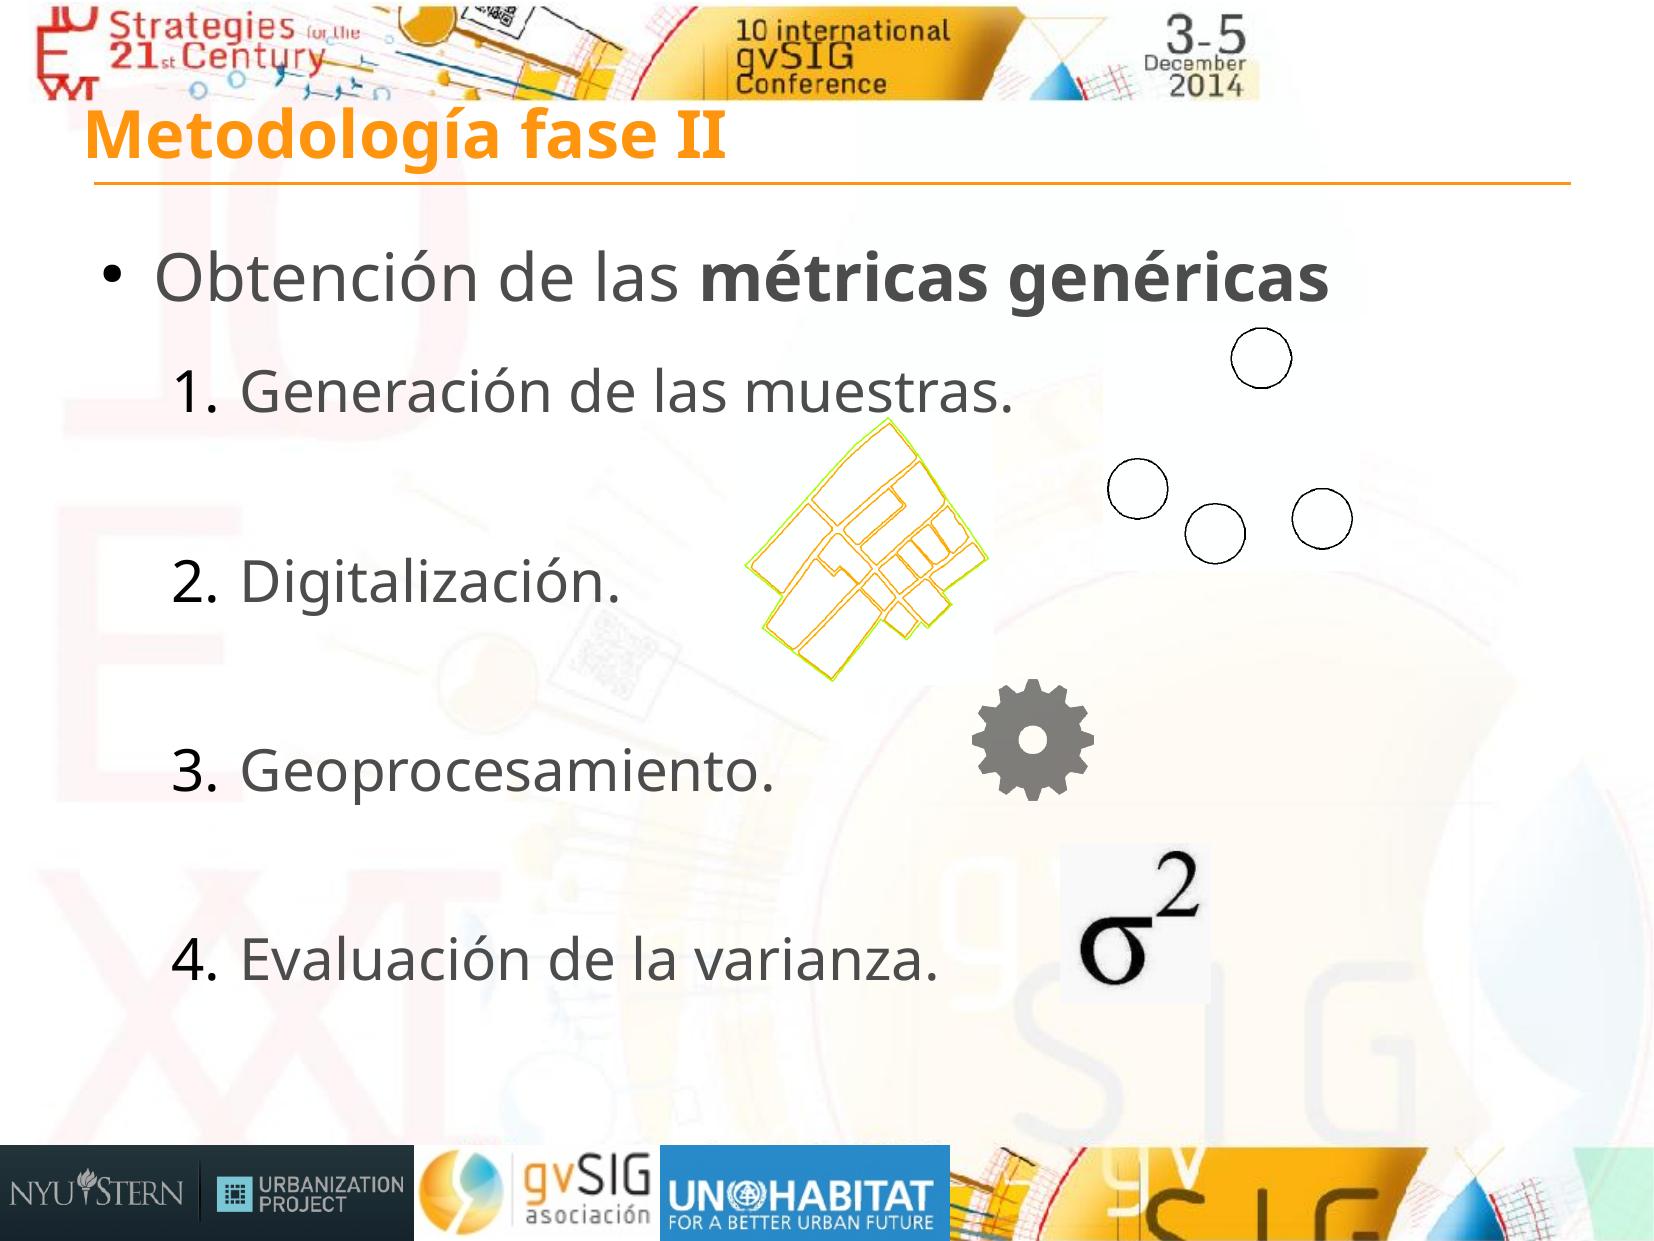

Metodología fase II
# Obtención de las métricas genéricas
 Generación de las muestras.
 Digitalización.
 Geoprocesamiento.
 Evaluación de la varianza.